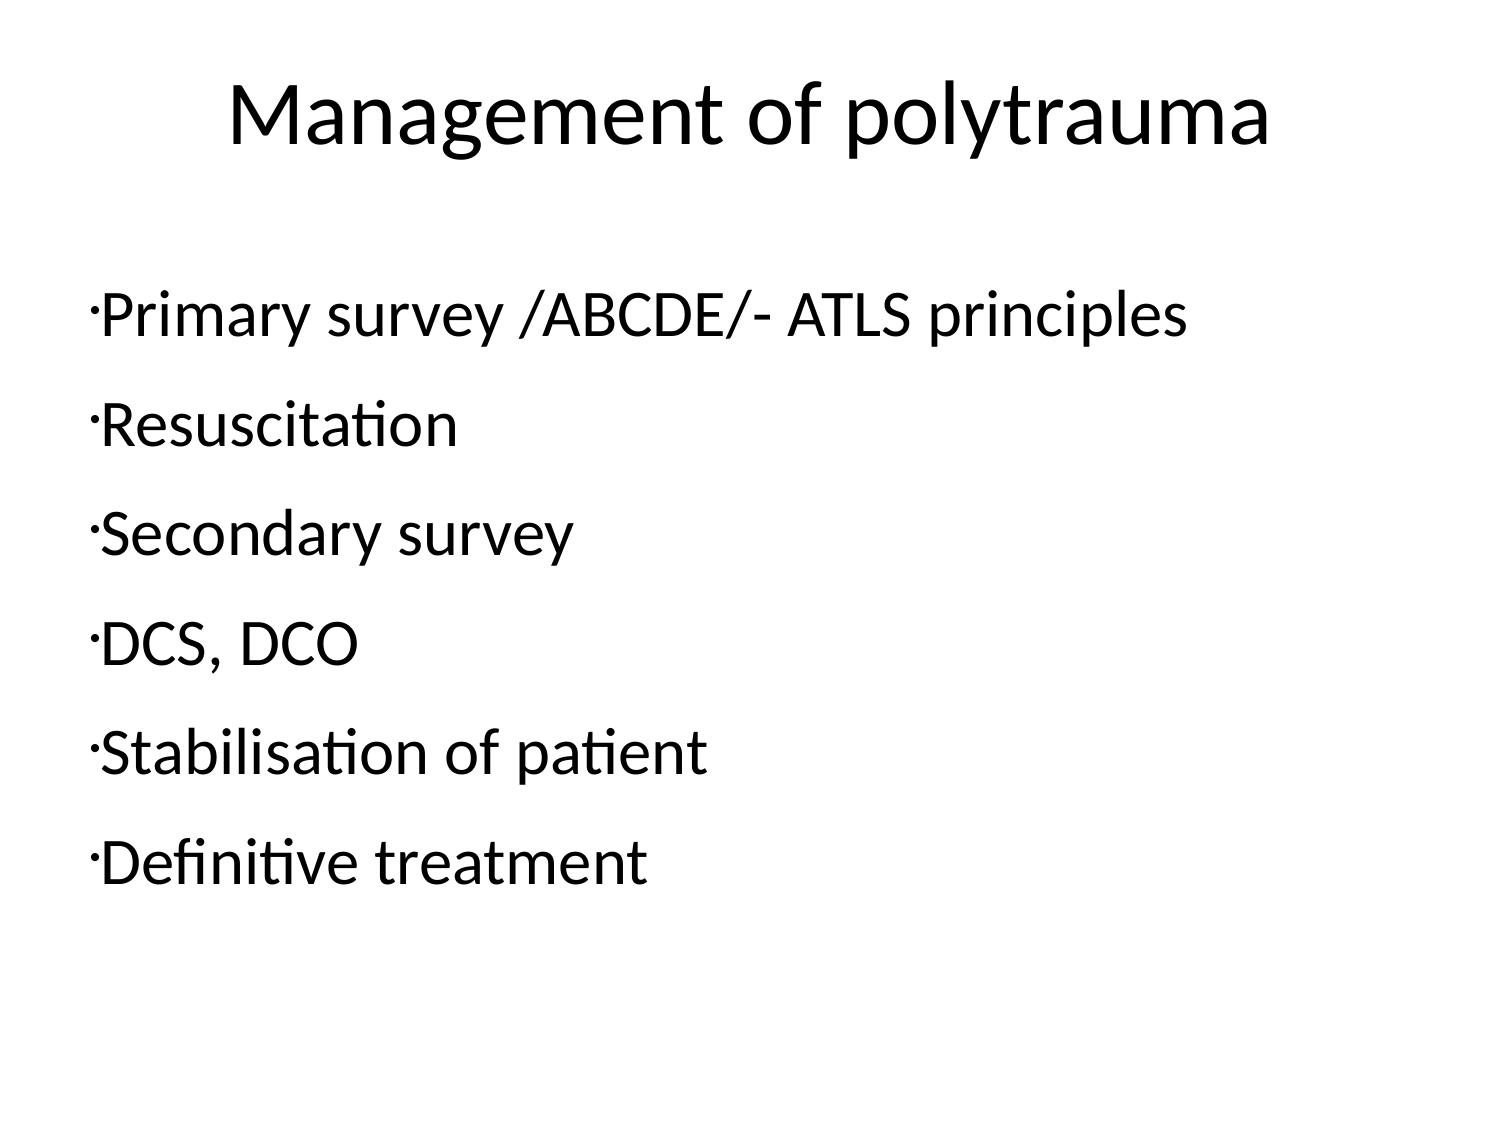

# Management of polytrauma
Primary survey /ABCDE/- ATLS principles
Resuscitation
Secondary survey
DCS, DCO
Stabilisation of patient
Definitive treatment